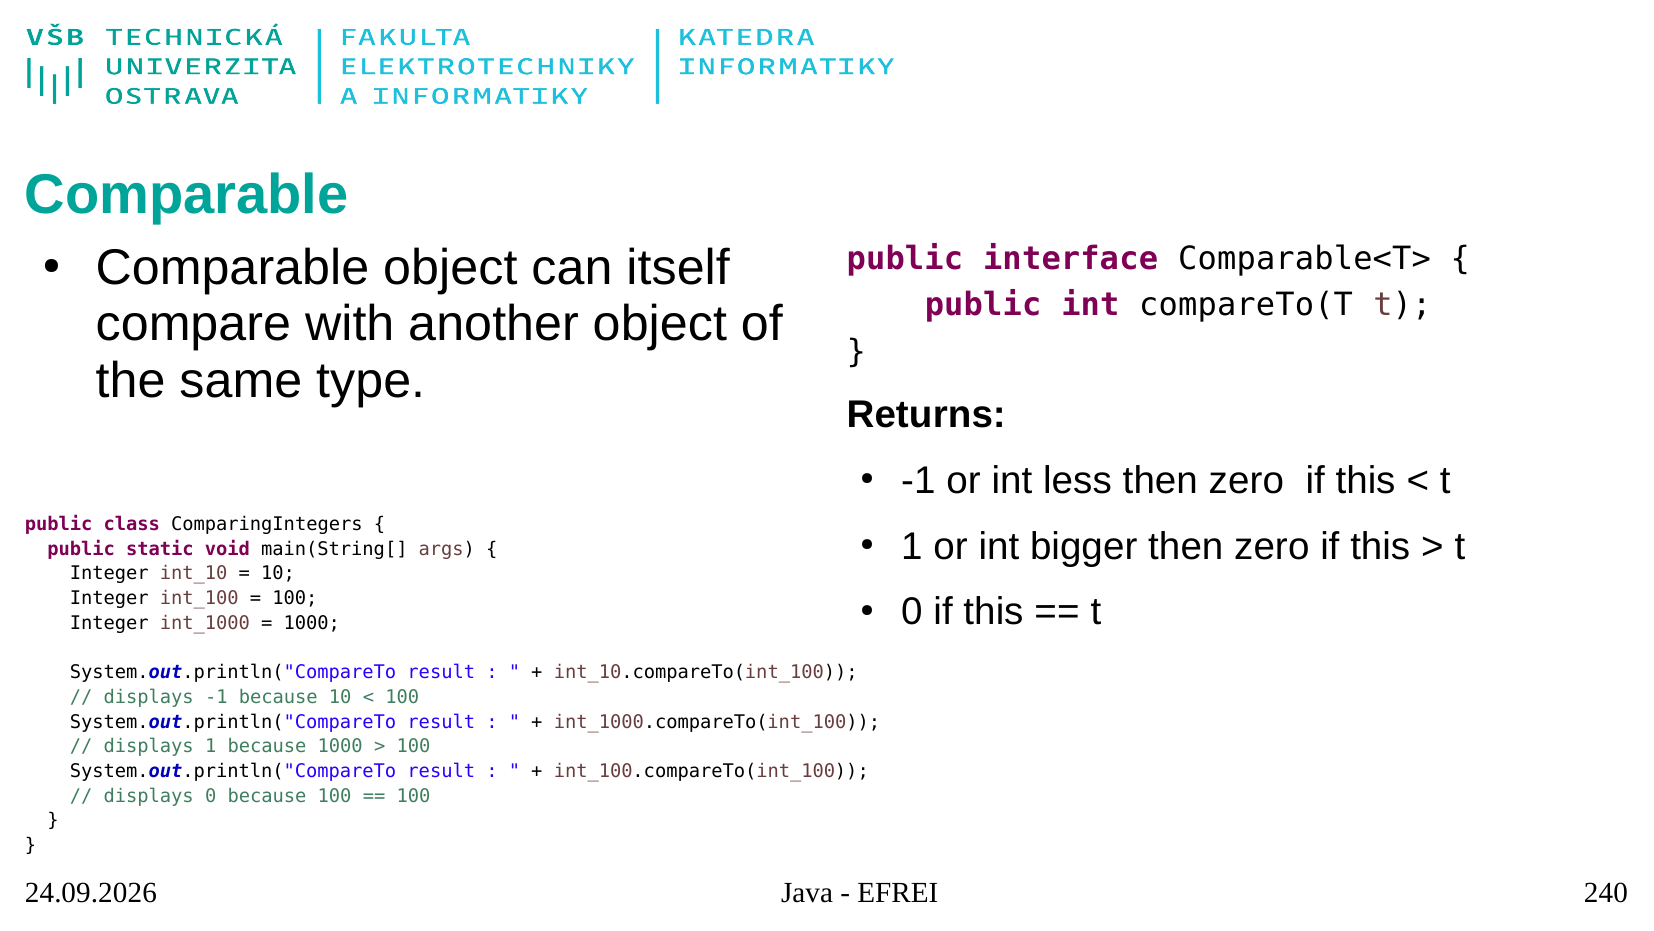

# Comparable
Comparable object can itself compare with another object of the same type.
public interface Comparable<T> {
 public int compareTo(T t);
}
Returns:
-1 or int less then zero if this < t
1 or int bigger then zero if this > t
0 if this == t
public class ComparingIntegers {
 public static void main(String[] args) {
 Integer int_10 = 10;
 Integer int_100 = 100;
 Integer int_1000 = 1000;
 System.out.println("CompareTo result : " + int_10.compareTo(int_100));
 // displays -1 because 10 < 100
 System.out.println("CompareTo result : " + int_1000.compareTo(int_100));
 // displays 1 because 1000 > 100
 System.out.println("CompareTo result : " + int_100.compareTo(int_100));
 // displays 0 because 100 == 100
 }
}
Java - EFREI
240